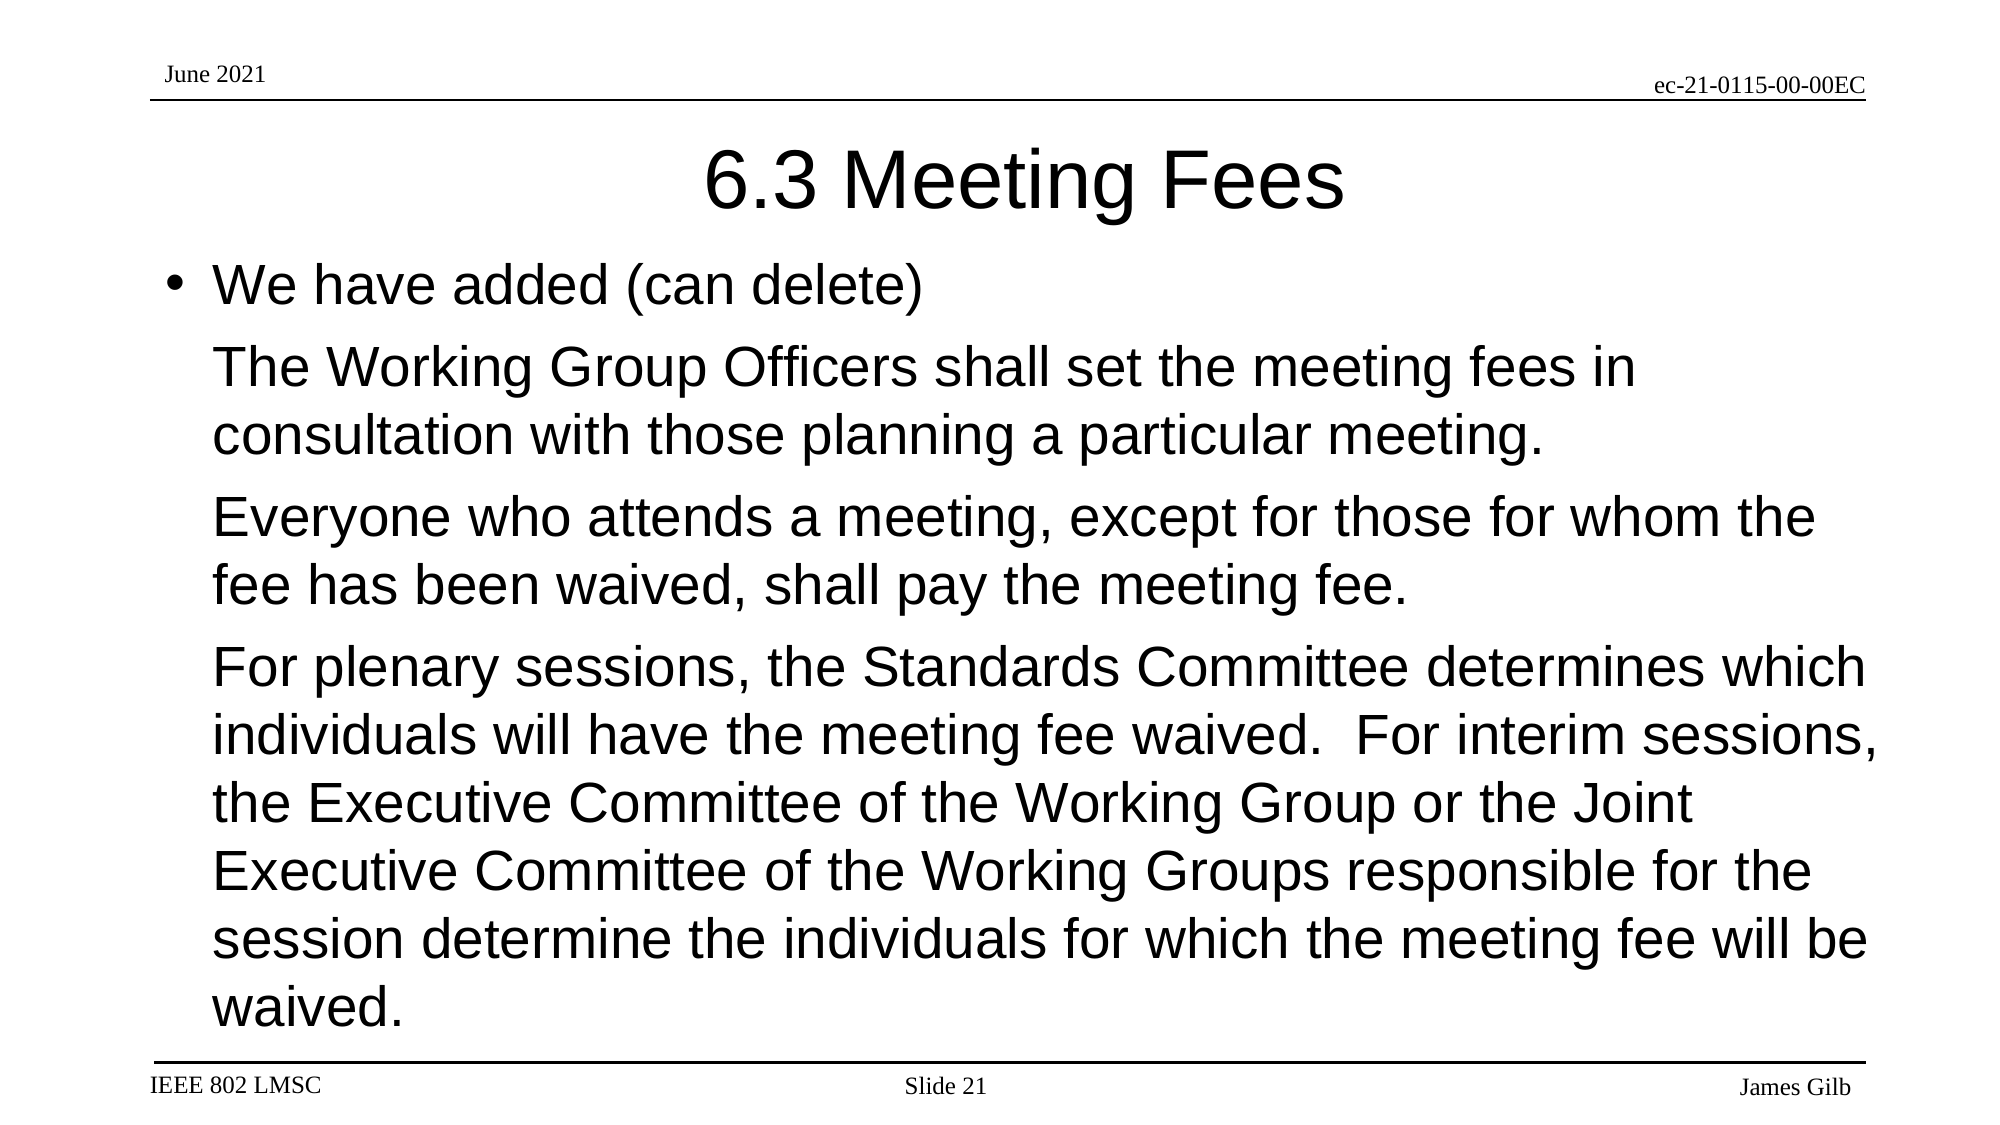

# 6.3 Meeting Fees
We have added (can delete)
The Working Group Officers shall set the meeting fees in consultation with those planning a particular meeting.
Everyone who attends a meeting, except for those for whom the fee has been waived, shall pay the meeting fee.
For plenary sessions, the Standards Committee determines which individuals will have the meeting fee waived. For interim sessions, the Executive Committee of the Working Group or the Joint Executive Committee of the Working Groups responsible for the session determine the individuals for which the meeting fee will be waived.
21